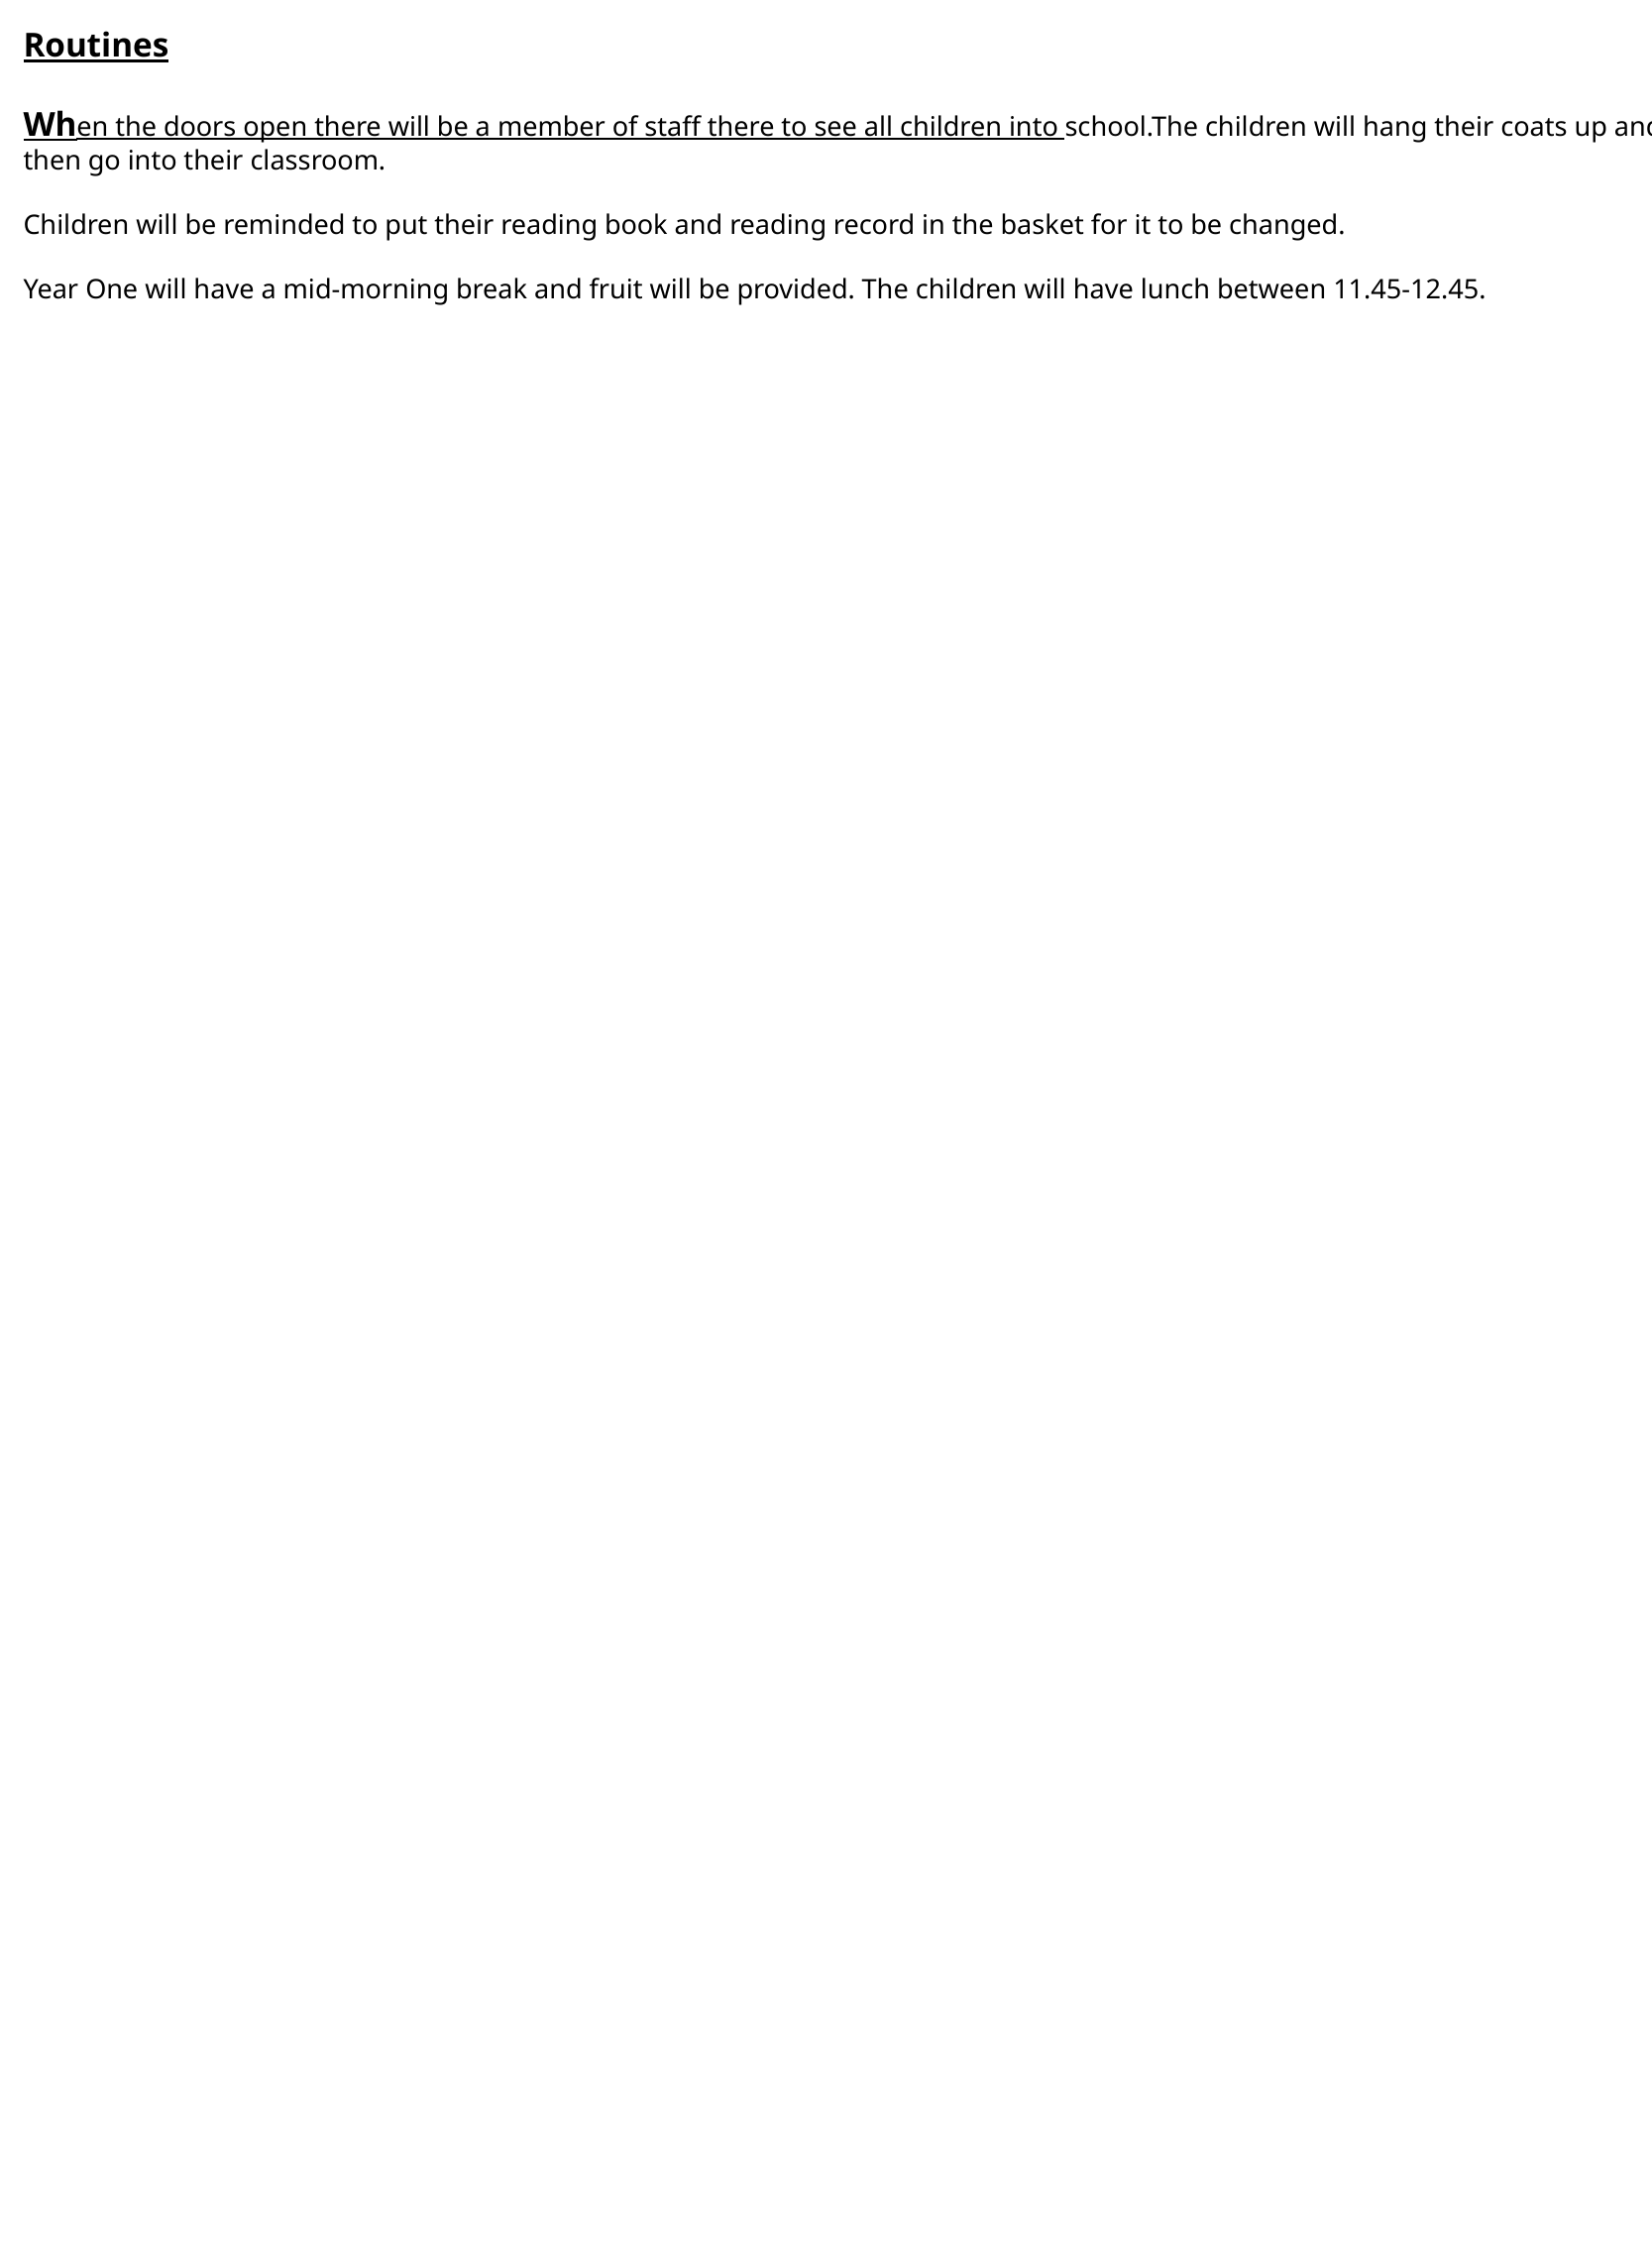

Routines
When the doors open there will be a member of staff there to see all children into  school.The children will hang their coats up and then go into their classroom.
Children will be reminded to put their reading book and reading record in the basket for  it to be changed.
Year One will have a mid-morning break and fruit will be provided. The children will  have lunch between 11.45-12.45.